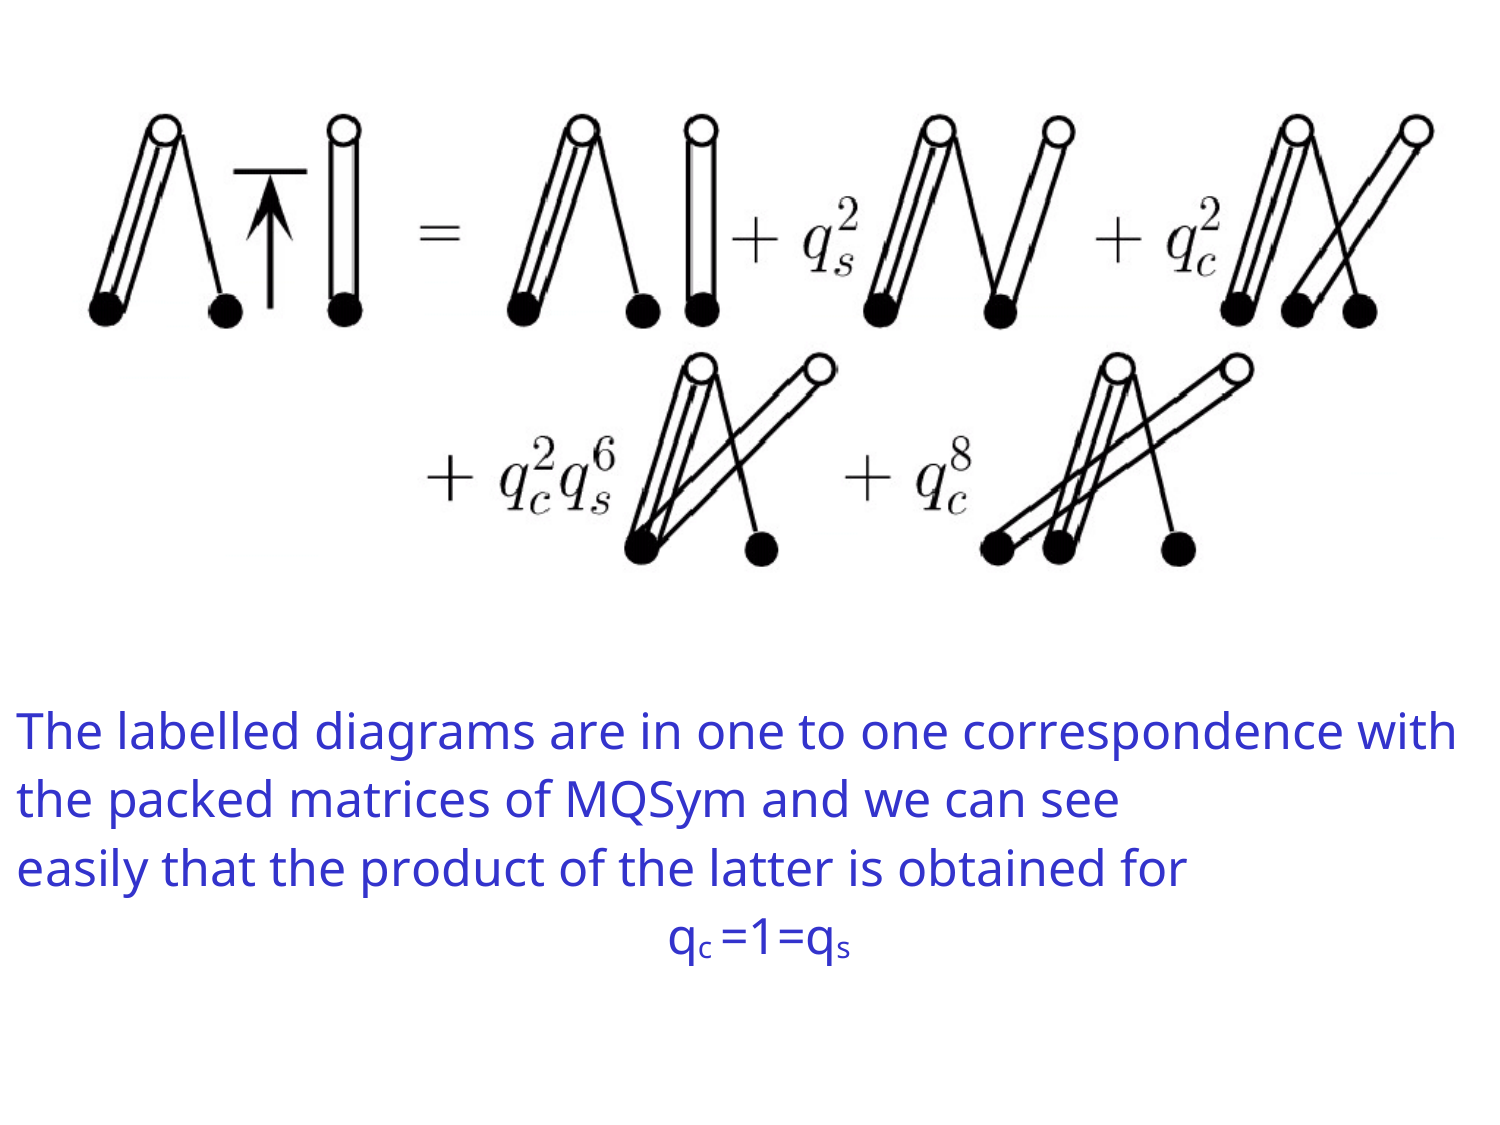

The labelled diagrams are in one to one correspondence with the packed matrices of MQSym and we can see
easily that the product of the latter is obtained for
qc =1=qs